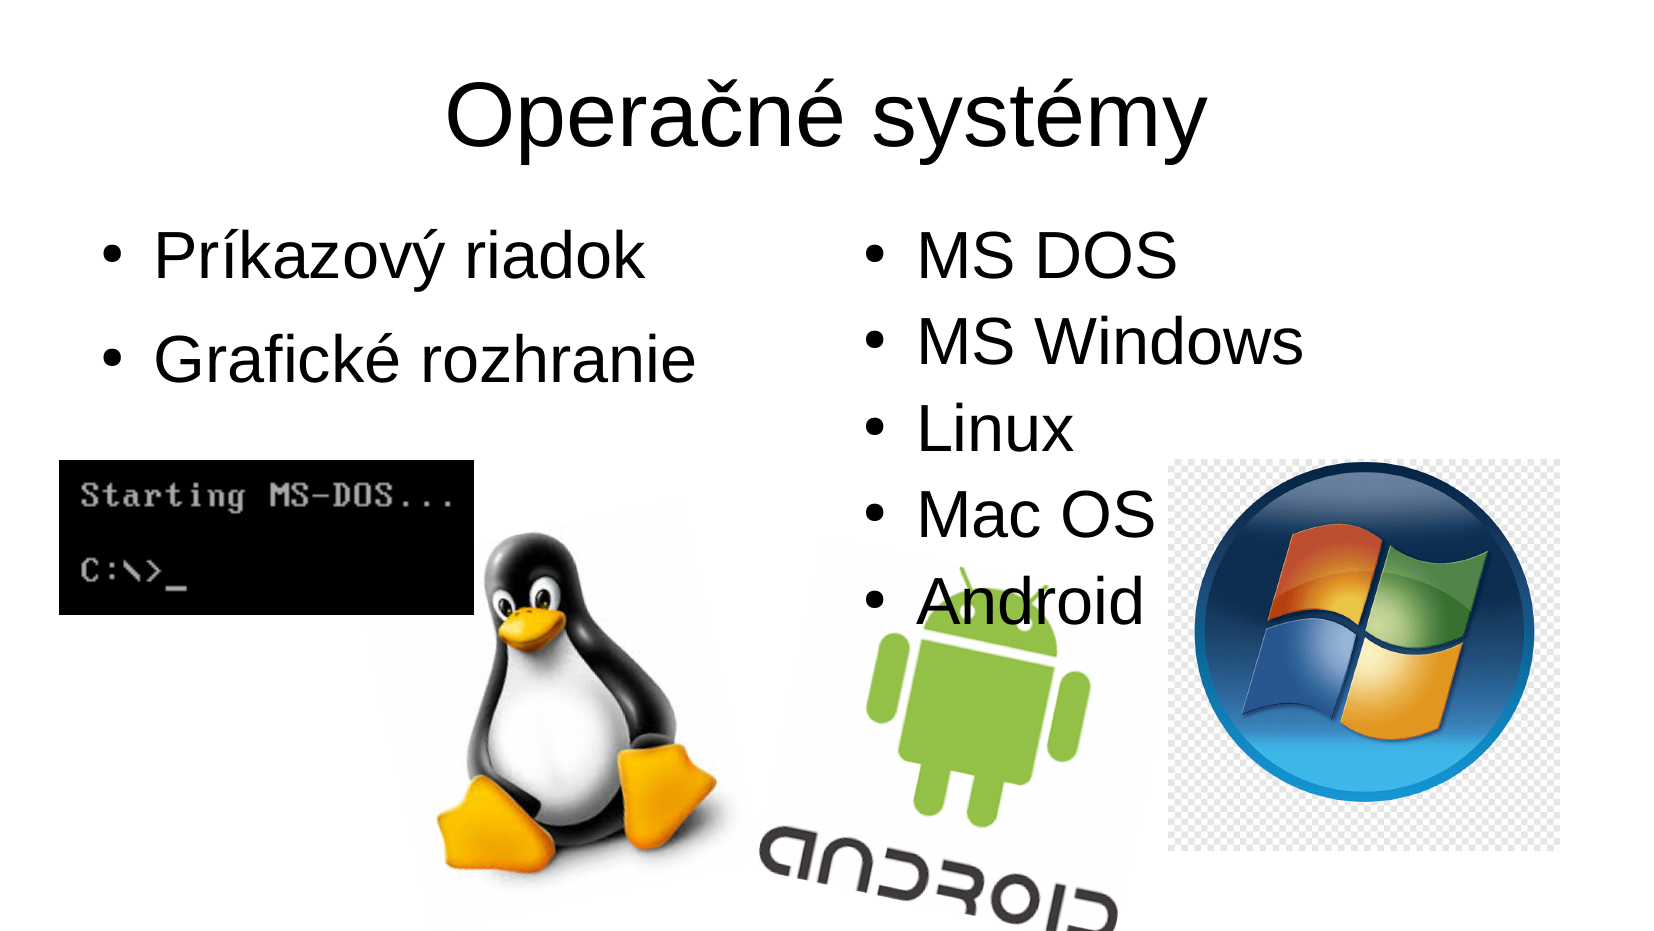

# Operačné systémy
Príkazový riadok
Grafické rozhranie
MS DOS
MS Windows
Linux
Mac OS
Android